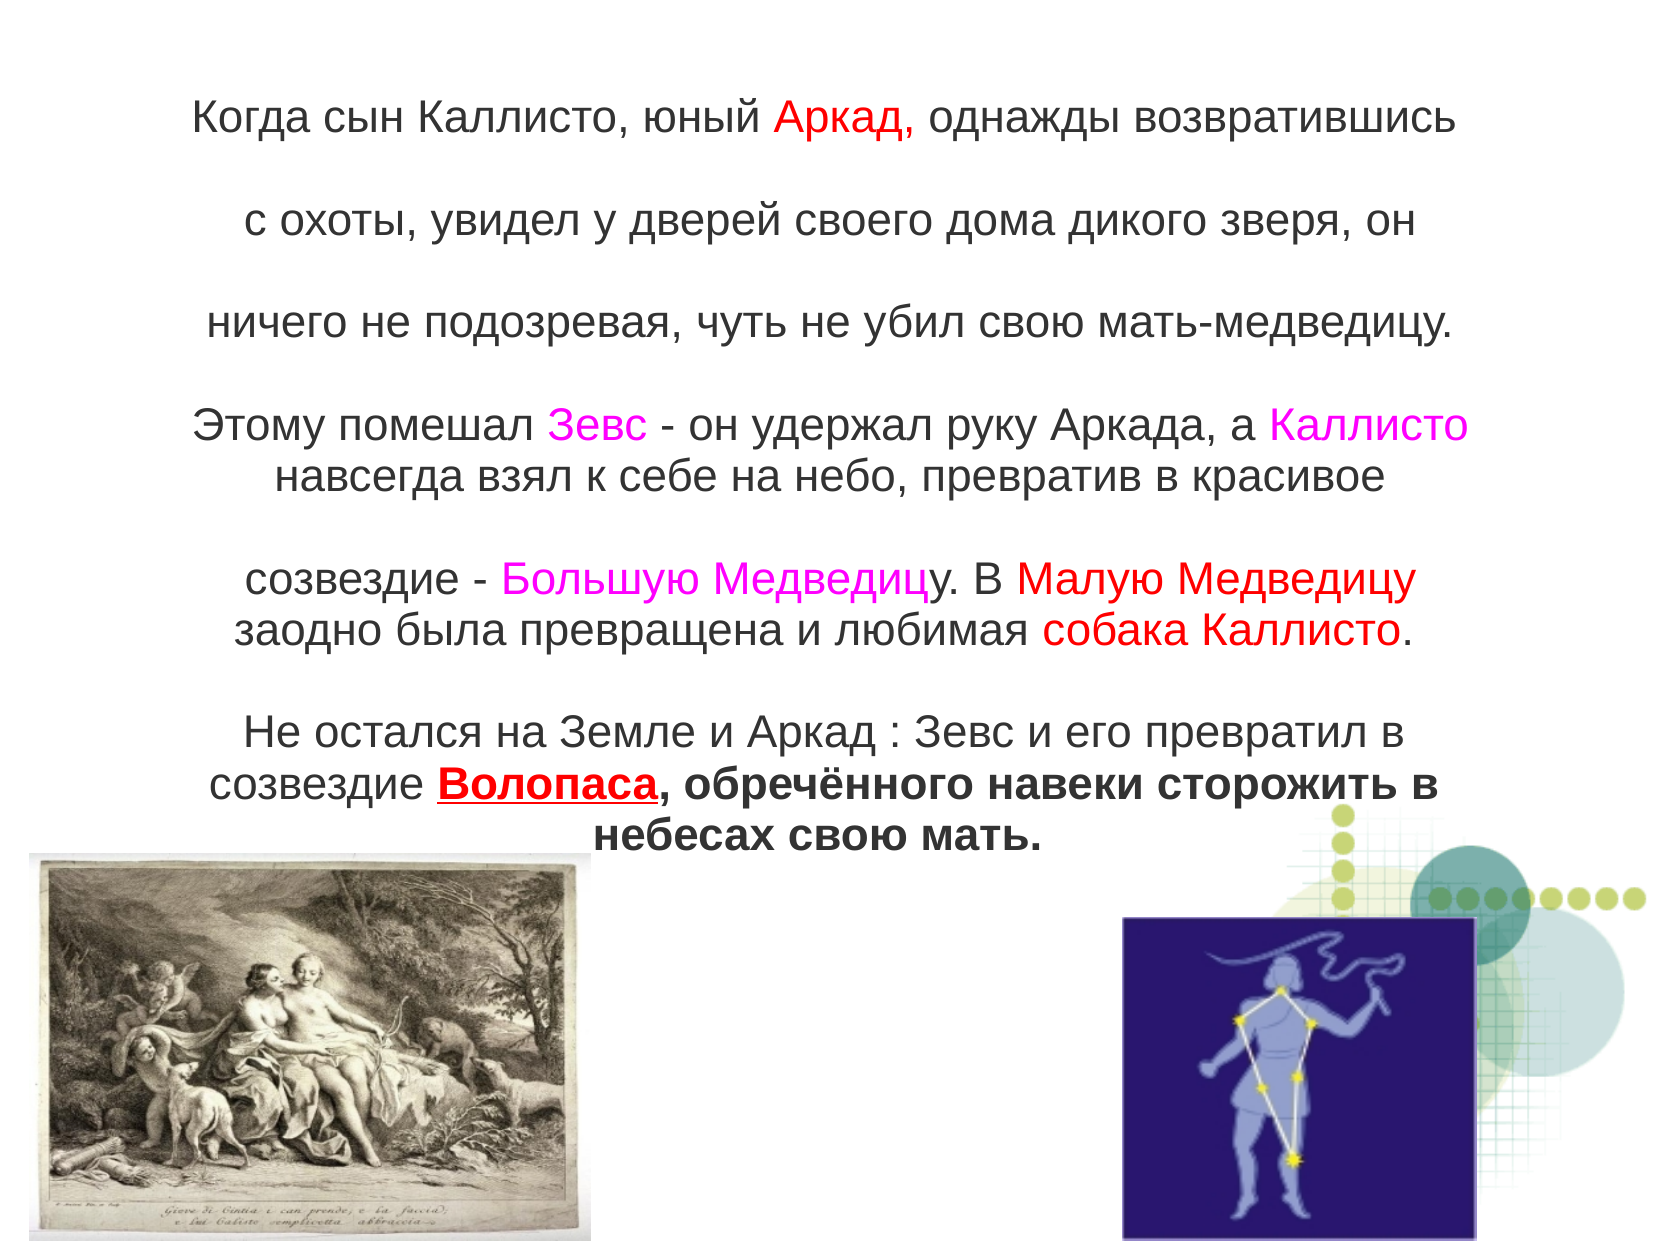

# Когда сын Каллисто, юный Аркад, однажды возвратившись с охоты, увидел у дверей своего дома дикого зверя, он ничего не подозревая, чуть не убил свою мать-медведицу. Этому помешал Зевс - он удержал руку Аркада, а Каллисто навсегда взял к себе на небо, превратив в красивое созвездие - Большую Медведицу. В Малую Медведицу заодно была превращена и любимая собака Каллисто. Не остался на Земле и Аркад : Зевс и его превратил в созвездие Волопаса, обречённого навеки сторожить в небесах свою мать.